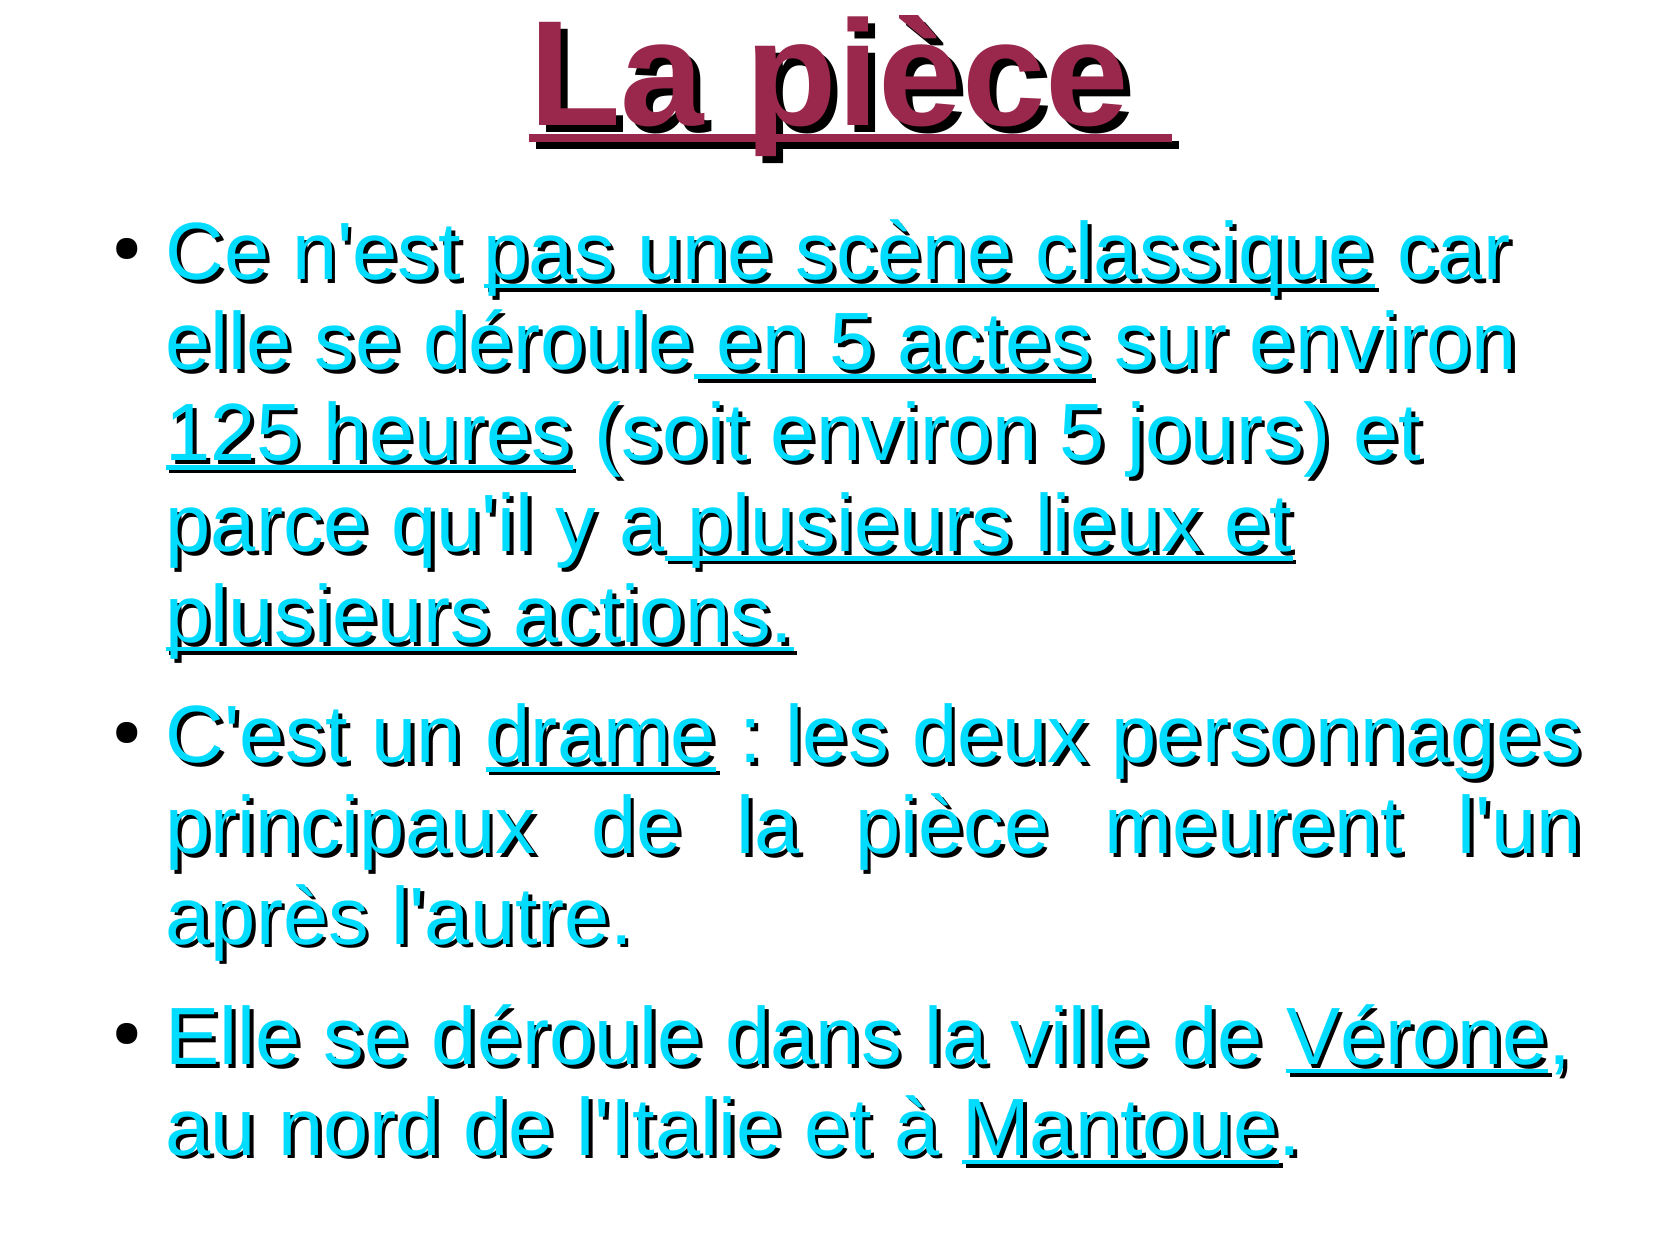

# La pièce
Ce n'est pas une scène classique car elle se déroule en 5 actes sur environ 125 heures (soit environ 5 jours) et parce qu'il y a plusieurs lieux et plusieurs actions.
C'est un drame : les deux personnages principaux de la pièce meurent l'un après l'autre.
Elle se déroule dans la ville de Vérone, au nord de l'Italie et à Mantoue.